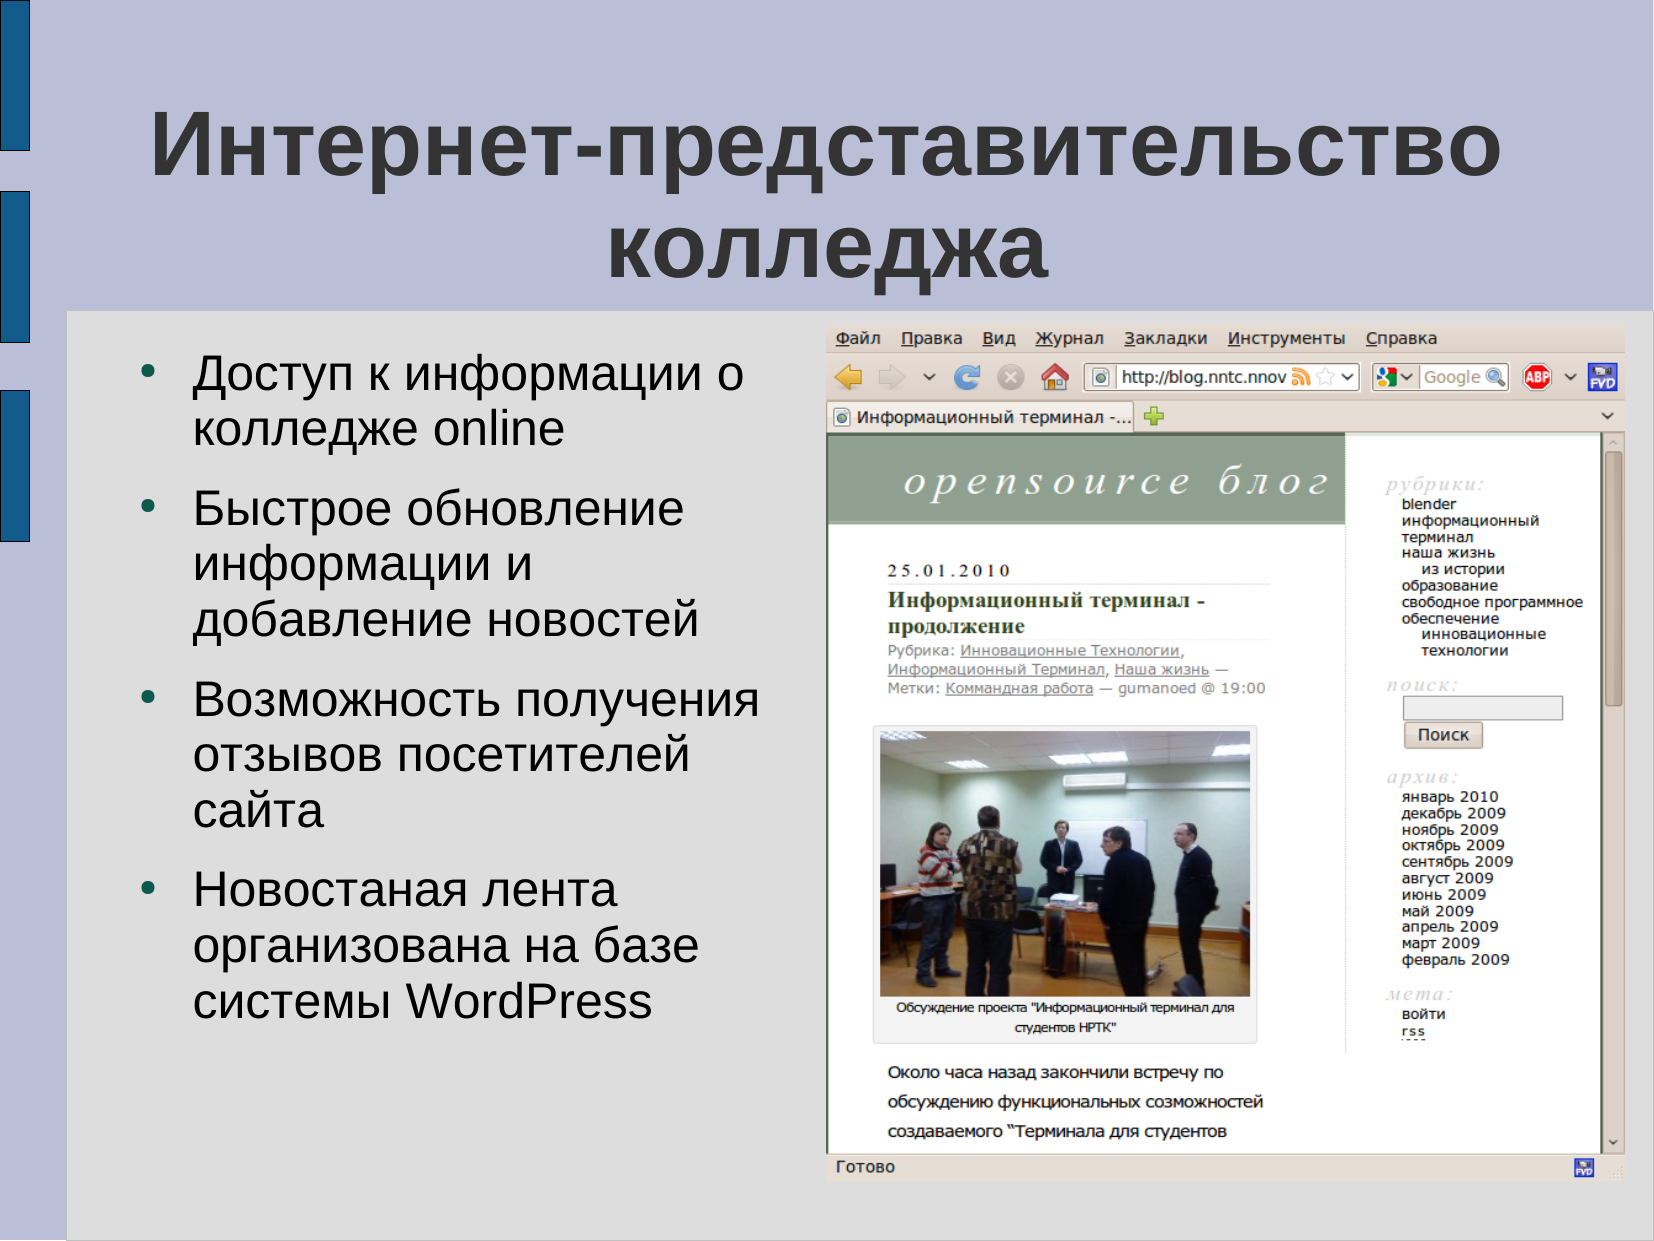

# Интернет-представительство колледжа
Доступ к информации о колледже online
Быстрое обновление информации и добавление новостей
Возможность получения отзывов посетителей сайта
Новостаная лента организована на базе системы WordPress